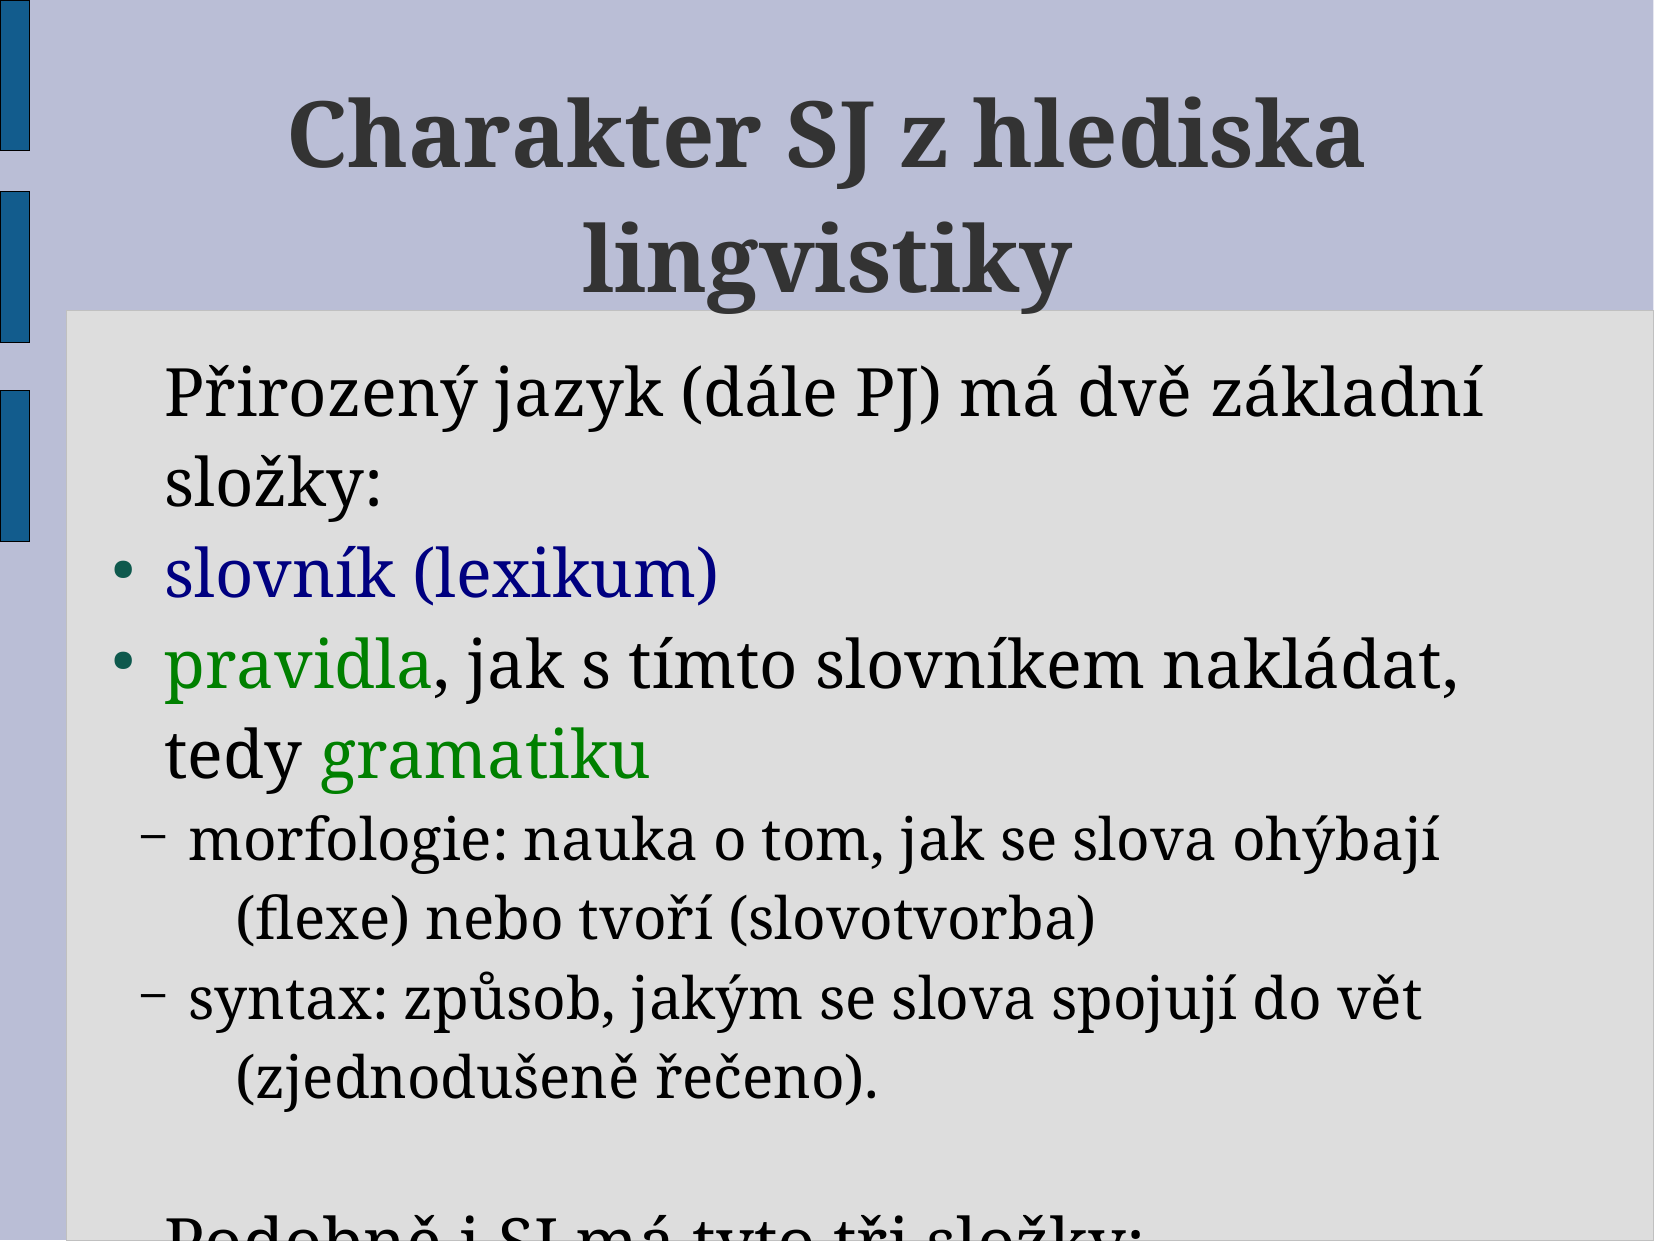

# Charakter SJ z hlediska lingvistiky
Přirozený jazyk (dále PJ) má dvě základní složky:
slovník (lexikum)
pravidla, jak s tímto slovníkem nakládat, tedy gramatiku
morfologie: nauka o tom, jak se slova ohýbají (flexe) nebo tvoří (slovotvorba)
syntax: způsob, jakým se slova spojují do vět (zjednodušeně řečeno).
Podobně i SJ má tyto tři složky:
slovník, morfologii a syntax